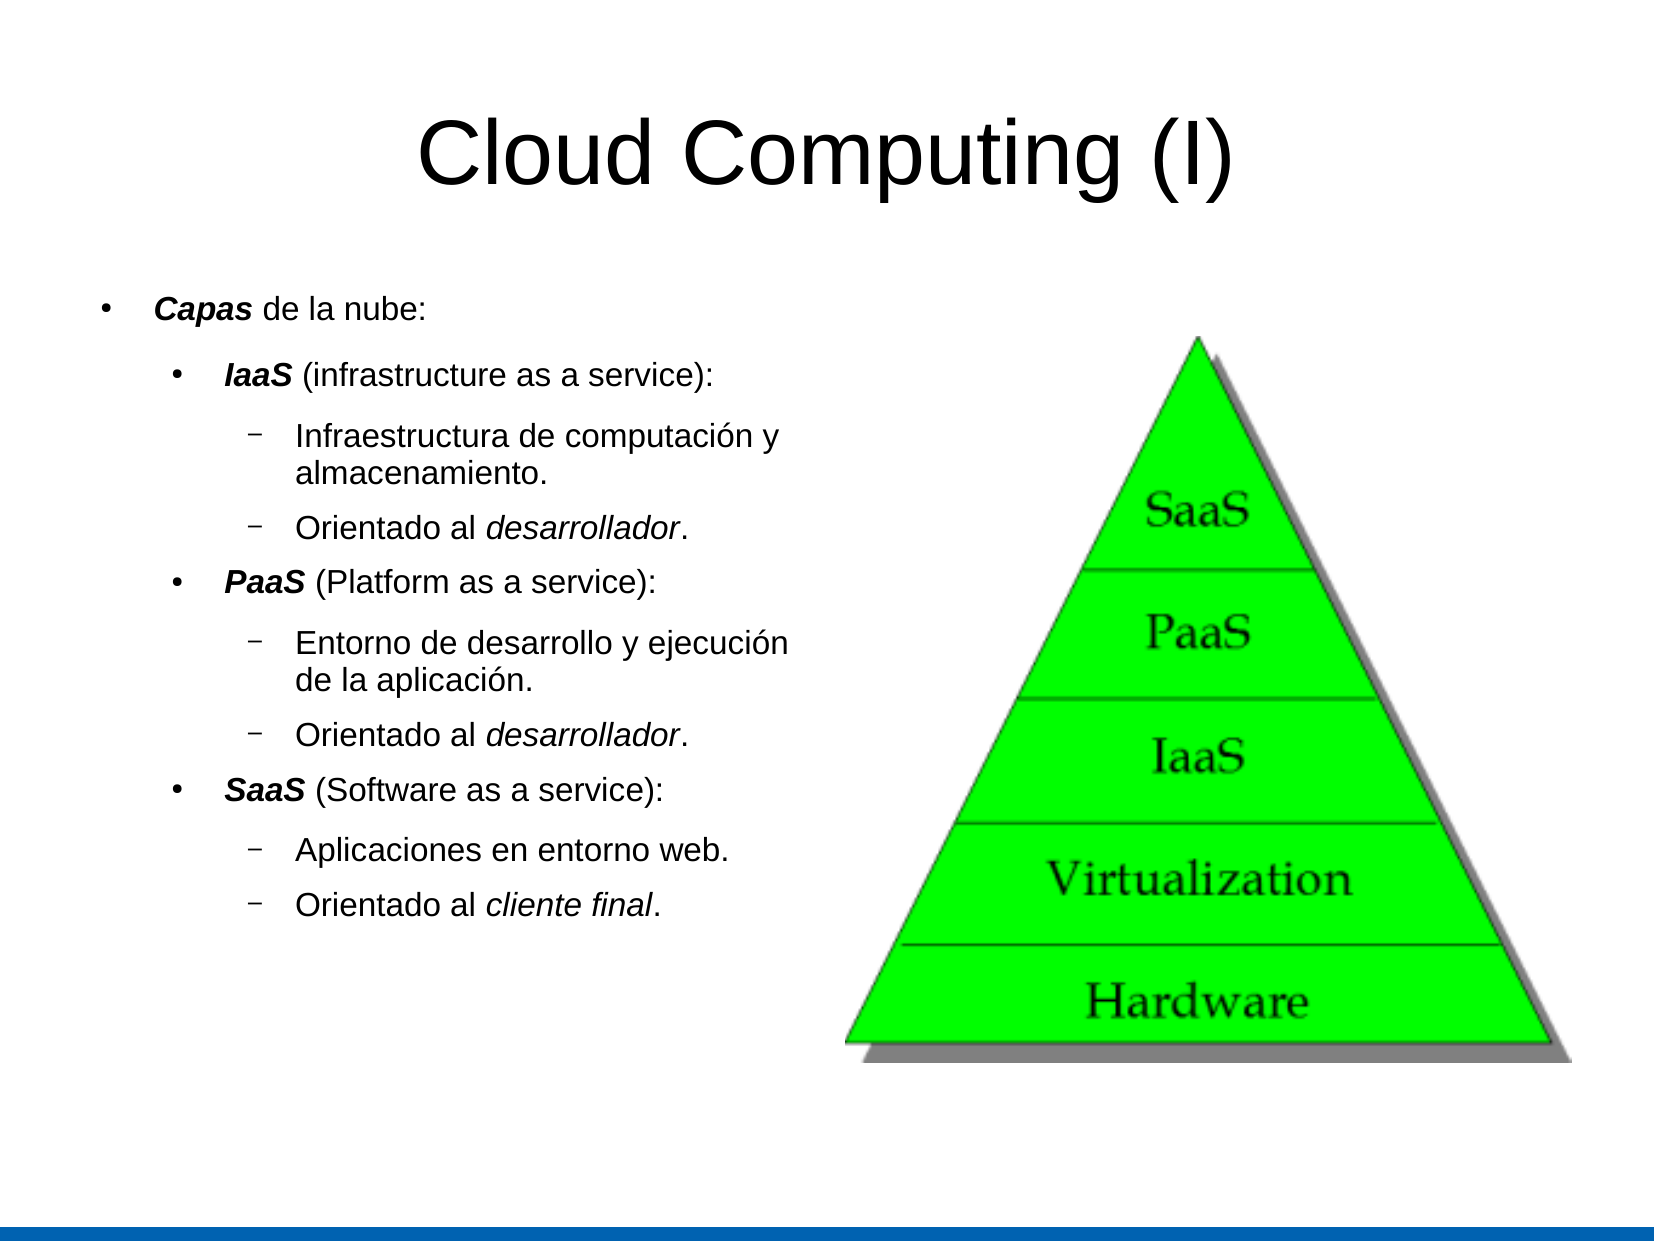

# Cloud Computing (I)
Capas de la nube:
IaaS (infrastructure as a service):
Infraestructura de computación y almacenamiento.
Orientado al desarrollador.
PaaS (Platform as a service):
Entorno de desarrollo y ejecución de la aplicación.
Orientado al desarrollador.
SaaS (Software as a service):
Aplicaciones en entorno web.
Orientado al cliente final.